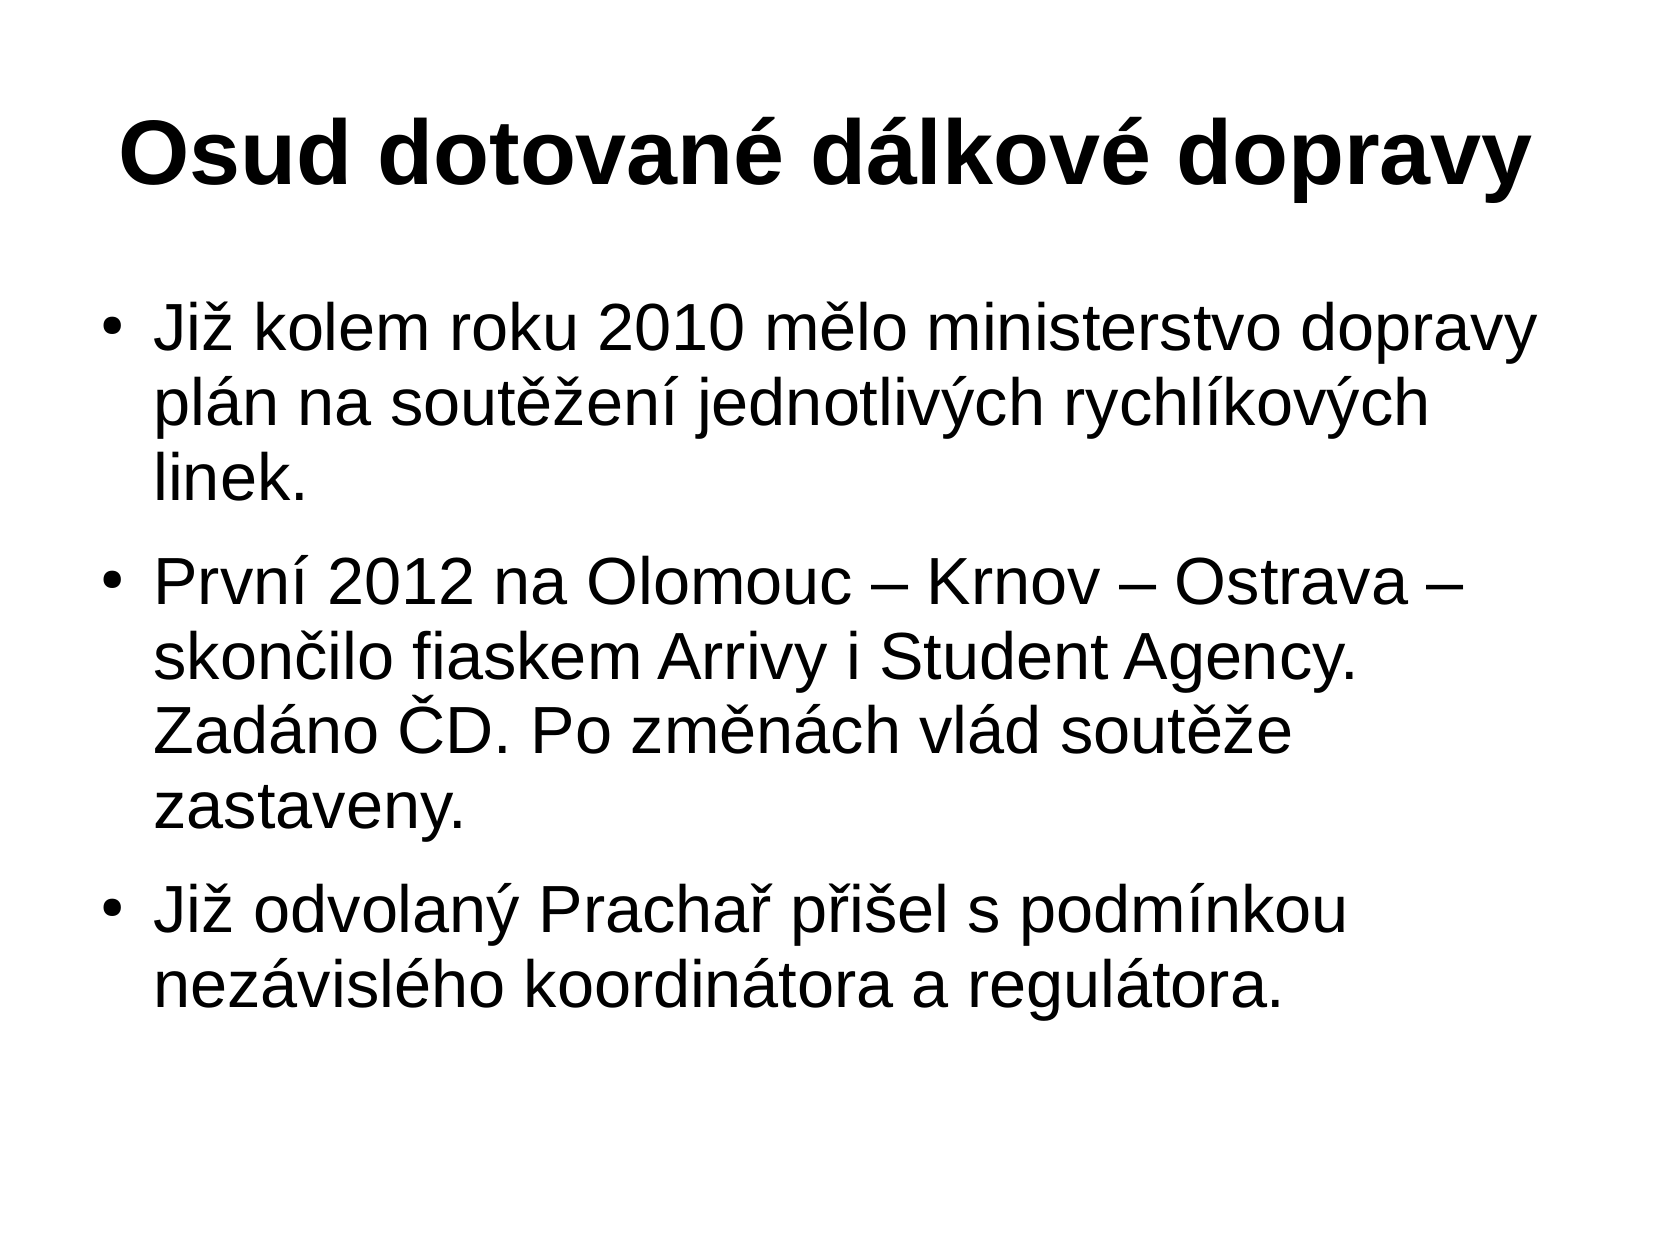

# Osud dotované dálkové dopravy
Již kolem roku 2010 mělo ministerstvo dopravy plán na soutěžení jednotlivých rychlíkových linek.
První 2012 na Olomouc – Krnov – Ostrava – skončilo fiaskem Arrivy i Student Agency. Zadáno ČD. Po změnách vlád soutěže zastaveny.
Již odvolaný Prachař přišel s podmínkou nezávislého koordinátora a regulátora.